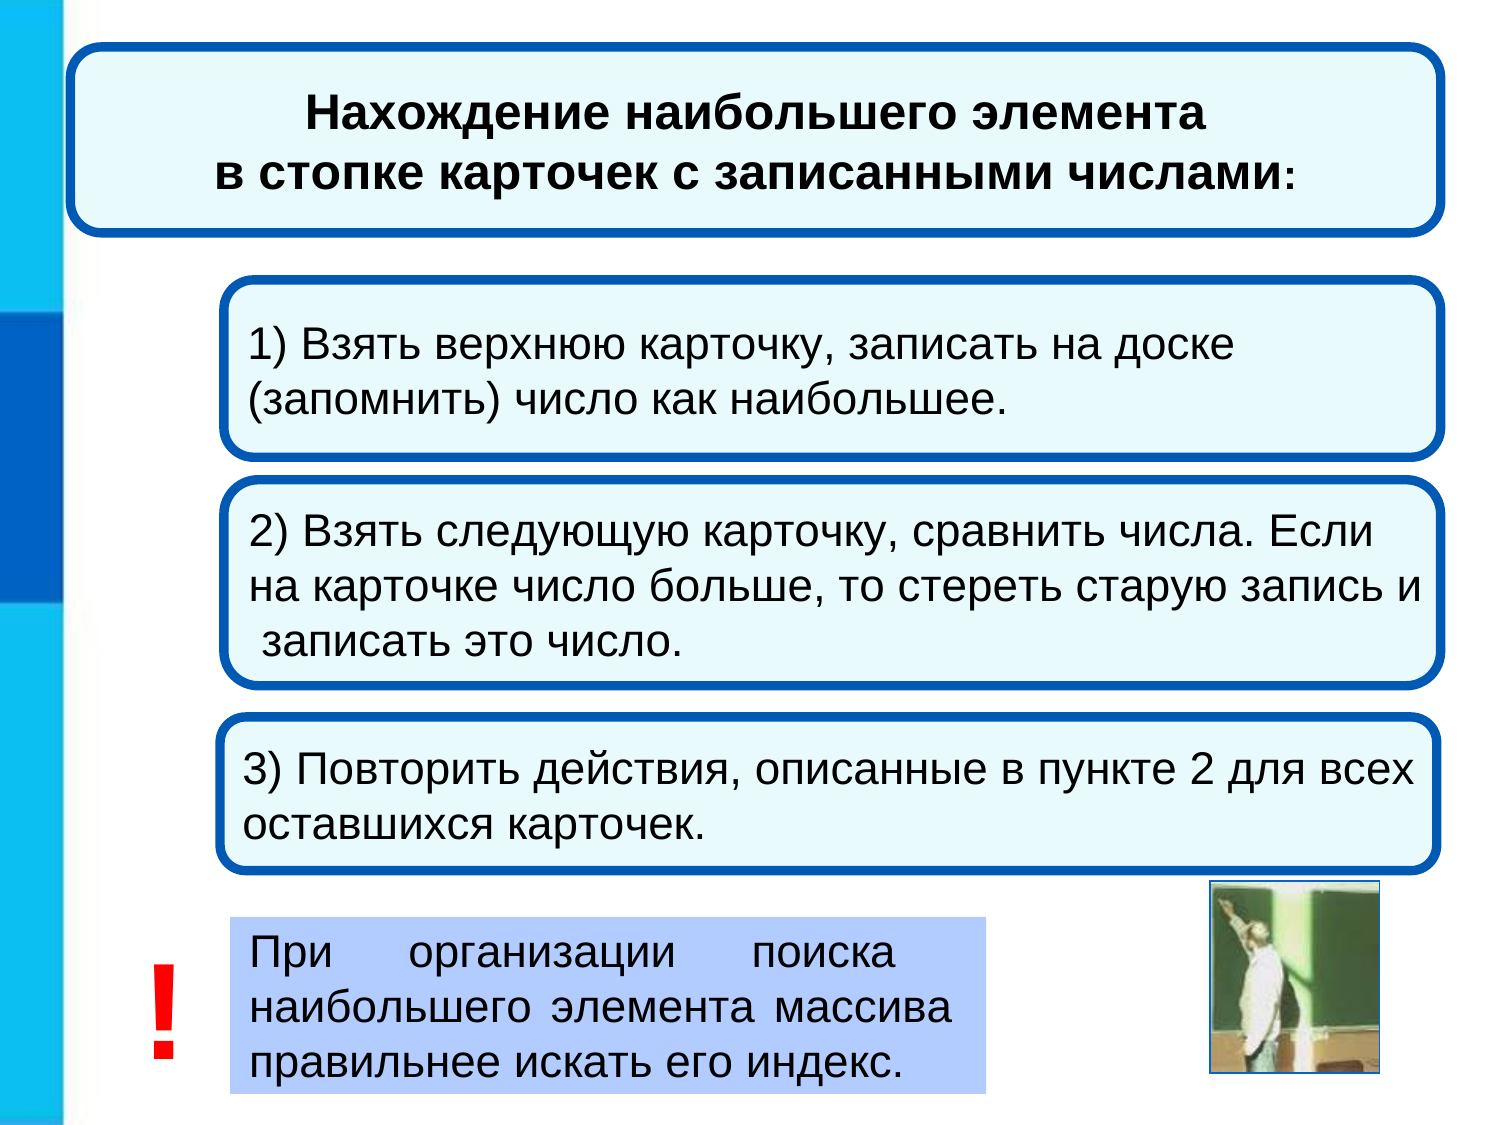

Нахождение наибольшего элемента
в стопке карточек с записанными числами:
1) Взять верхнюю карточку, записать на доске
(запомнить) число как наибольшее.
2) Взять следующую карточку, сравнить числа. Если
на карточке число больше, то стереть старую запись и
 записать это число.
3) Повторить действия, описанные в пункте 2 для всех
оставшихся карточек.
!
При организации поиска
наибольшего элемента массива
правильнее искать его индекс.